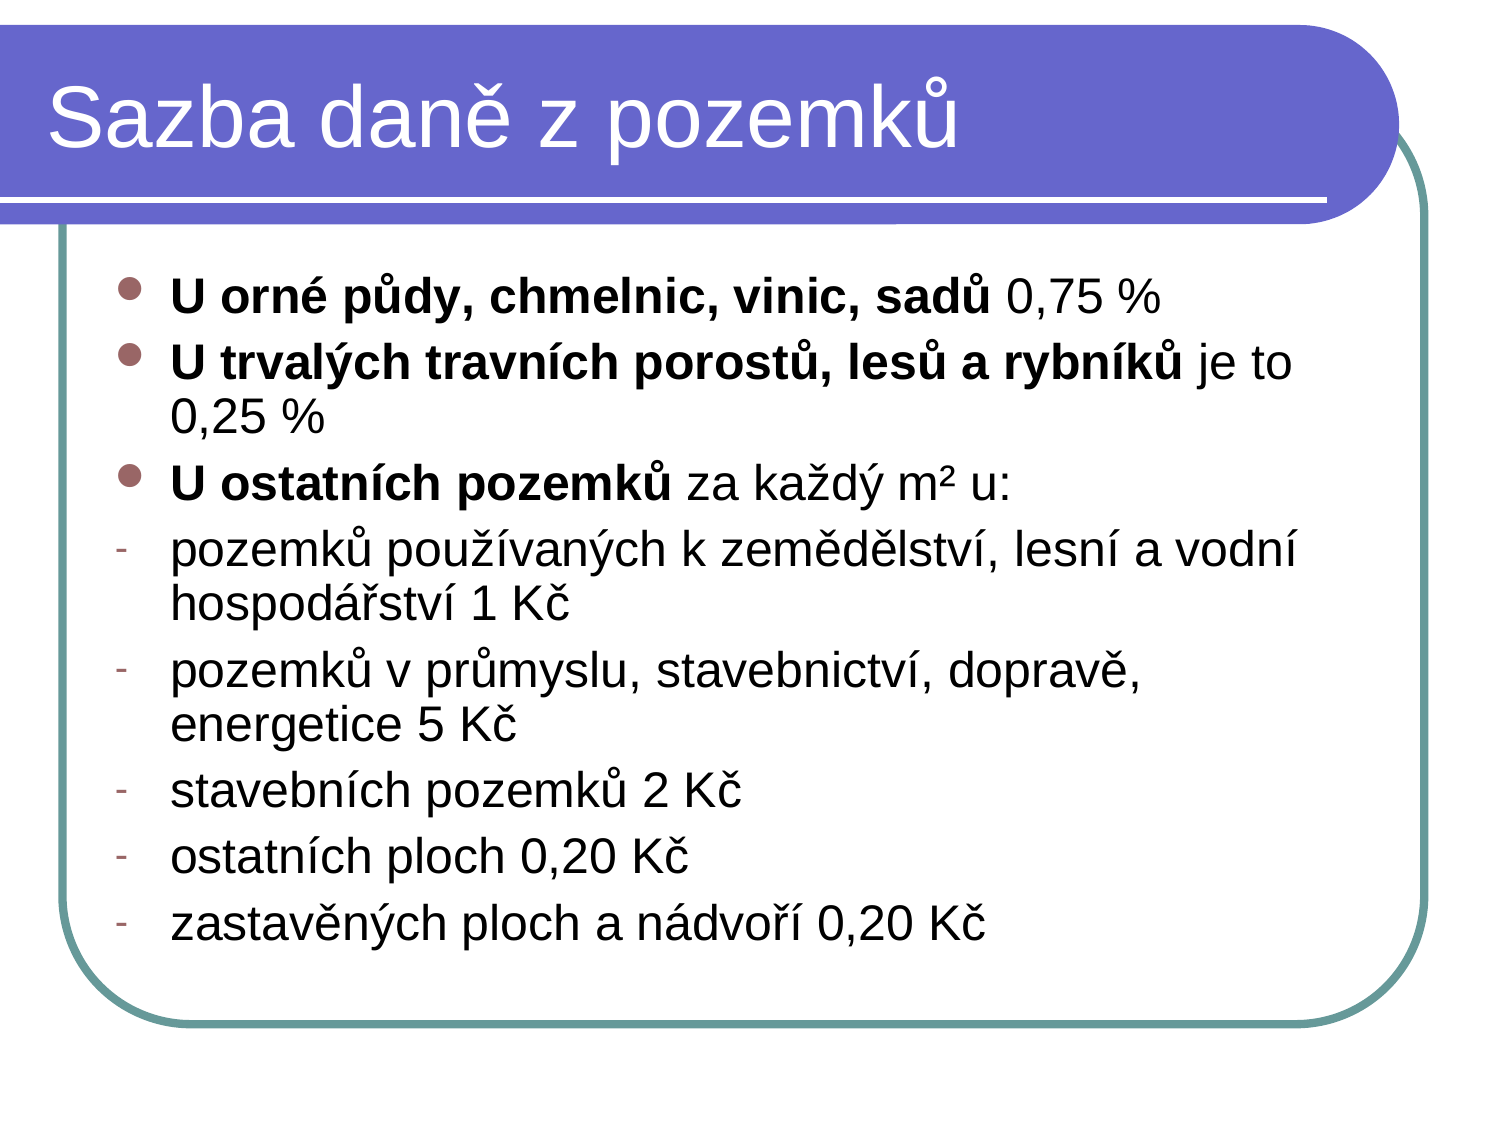

# Sazba daně z pozemků
U orné půdy, chmelnic, vinic, sadů 0,75 %
U trvalých travních porostů, lesů a rybníků je to 0,25 %
U ostatních pozemků za každý m² u:
pozemků používaných k zemědělství, lesní a vodní hospodářství 1 Kč
pozemků v průmyslu, stavebnictví, dopravě, energetice 5 Kč
stavebních pozemků 2 Kč
ostatních ploch 0,20 Kč
zastavěných ploch a nádvoří 0,20 Kč